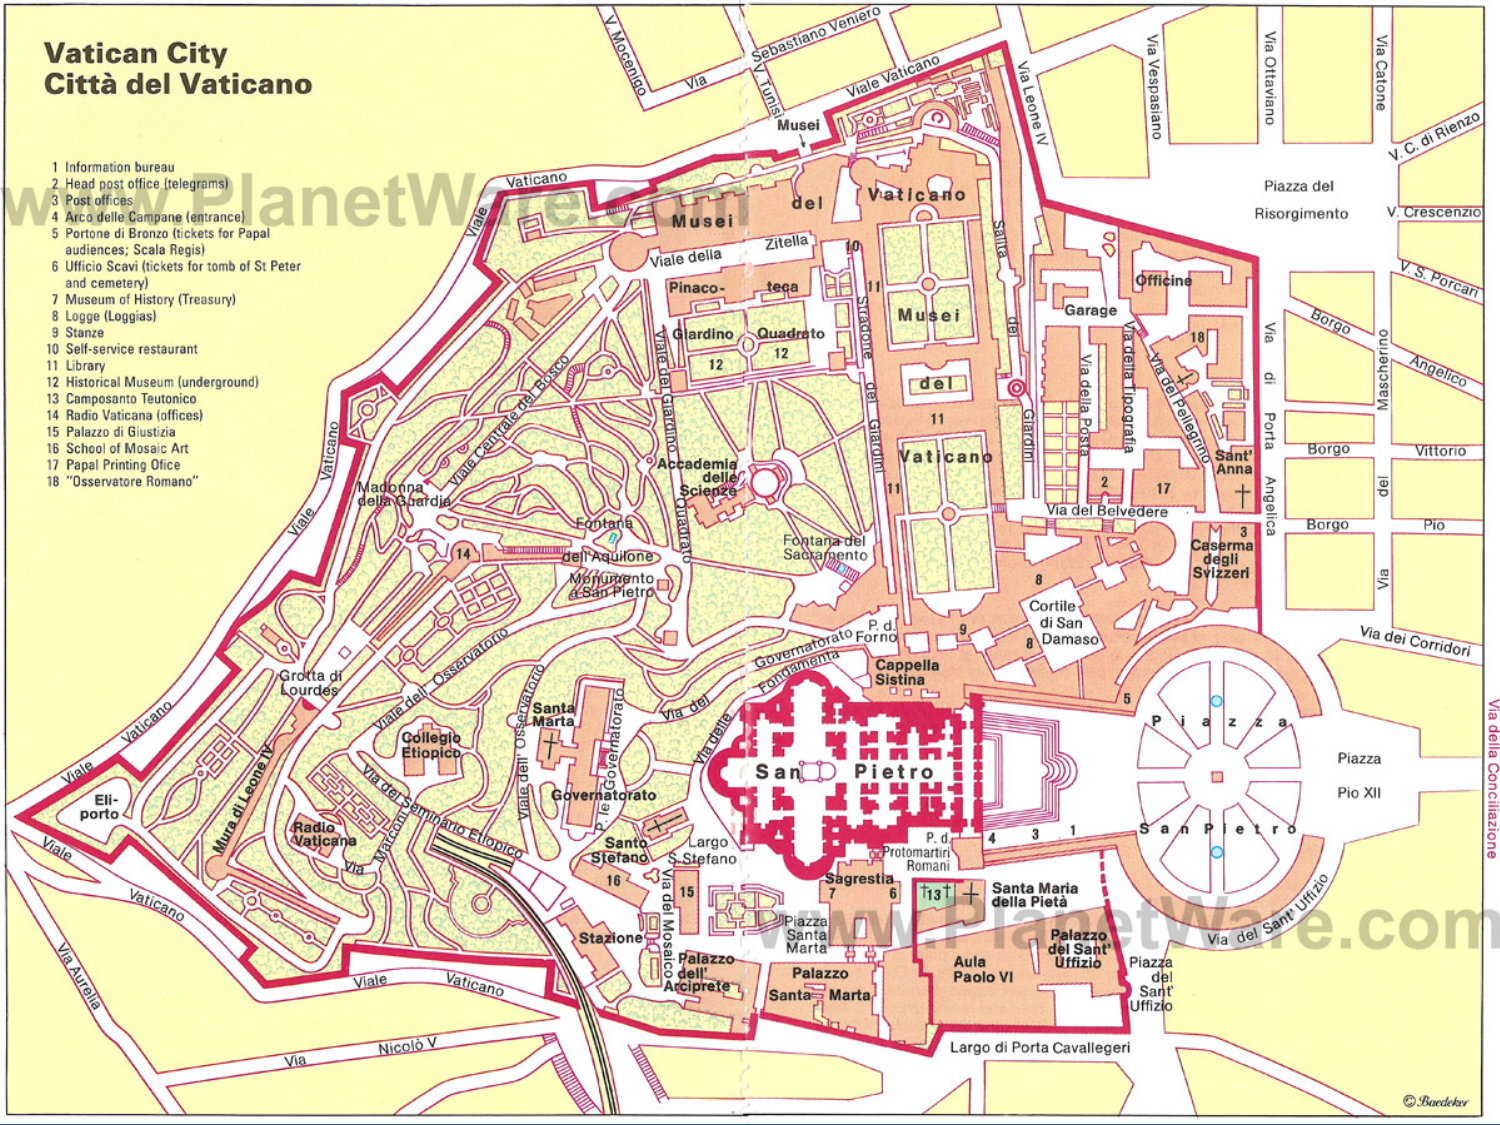

# Lega, podnebje …
Mesto Rim, Vatikanski grič
Vodovje: /
Mile zime, vroča, suha, poletja
Železnica in heliport